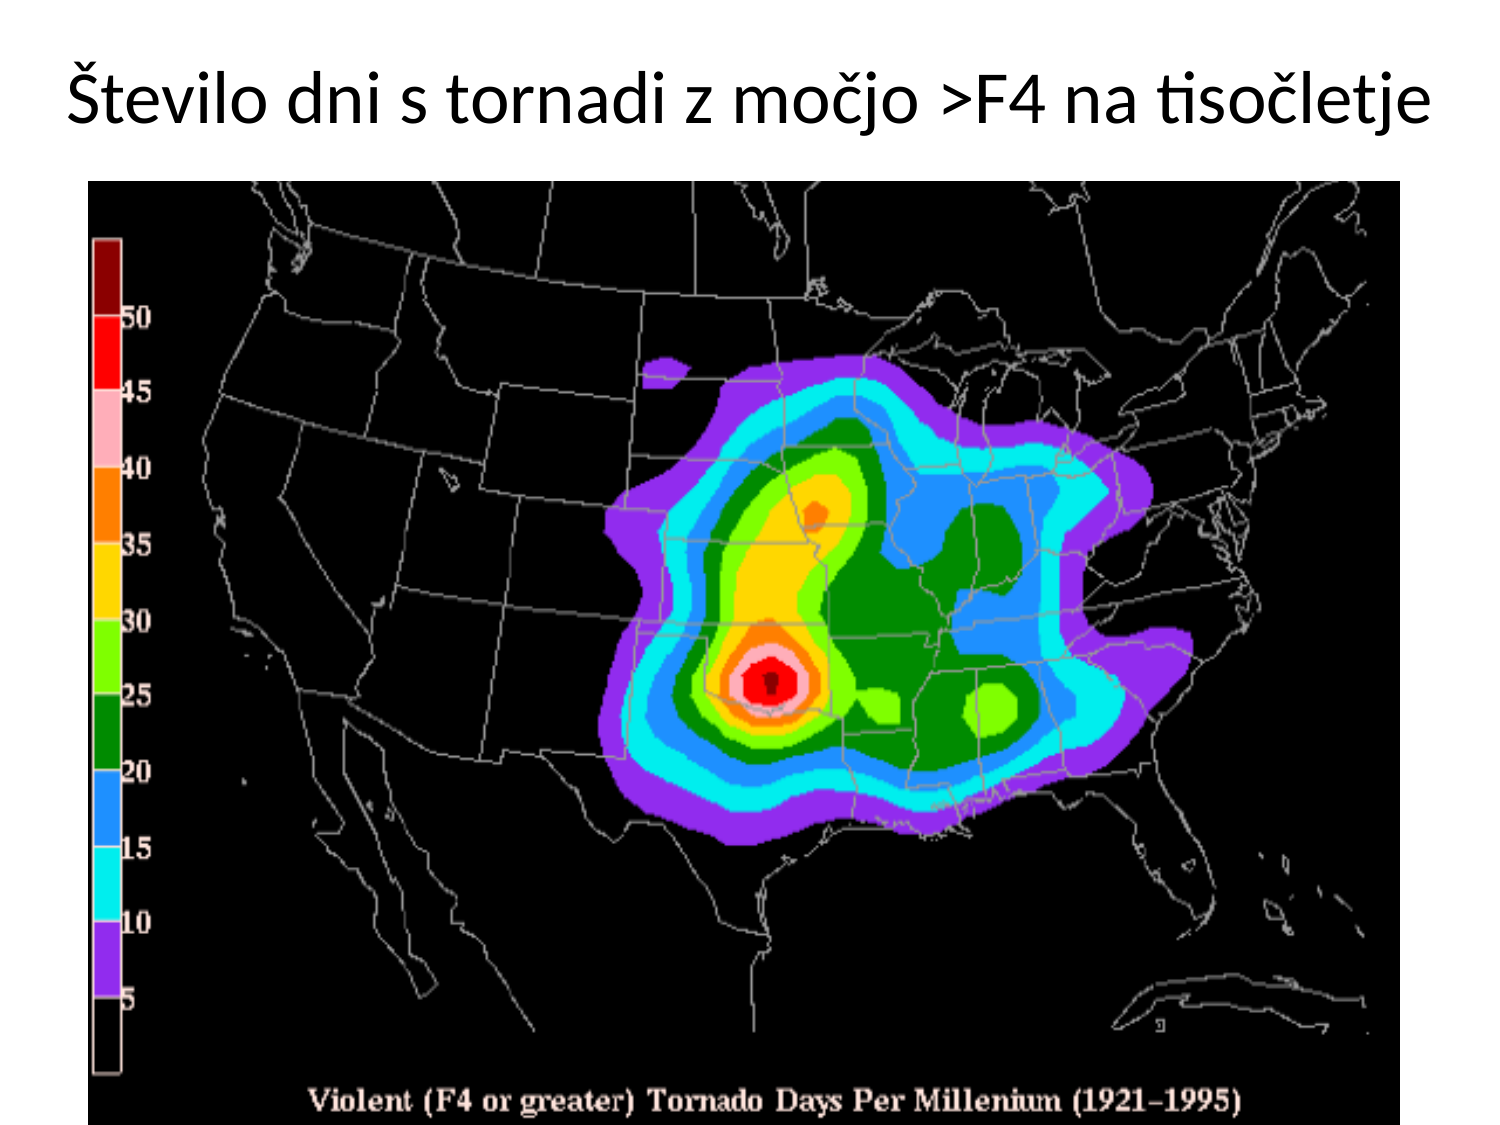

# Število dni s tornadi z močjo >F4 na tisočletje